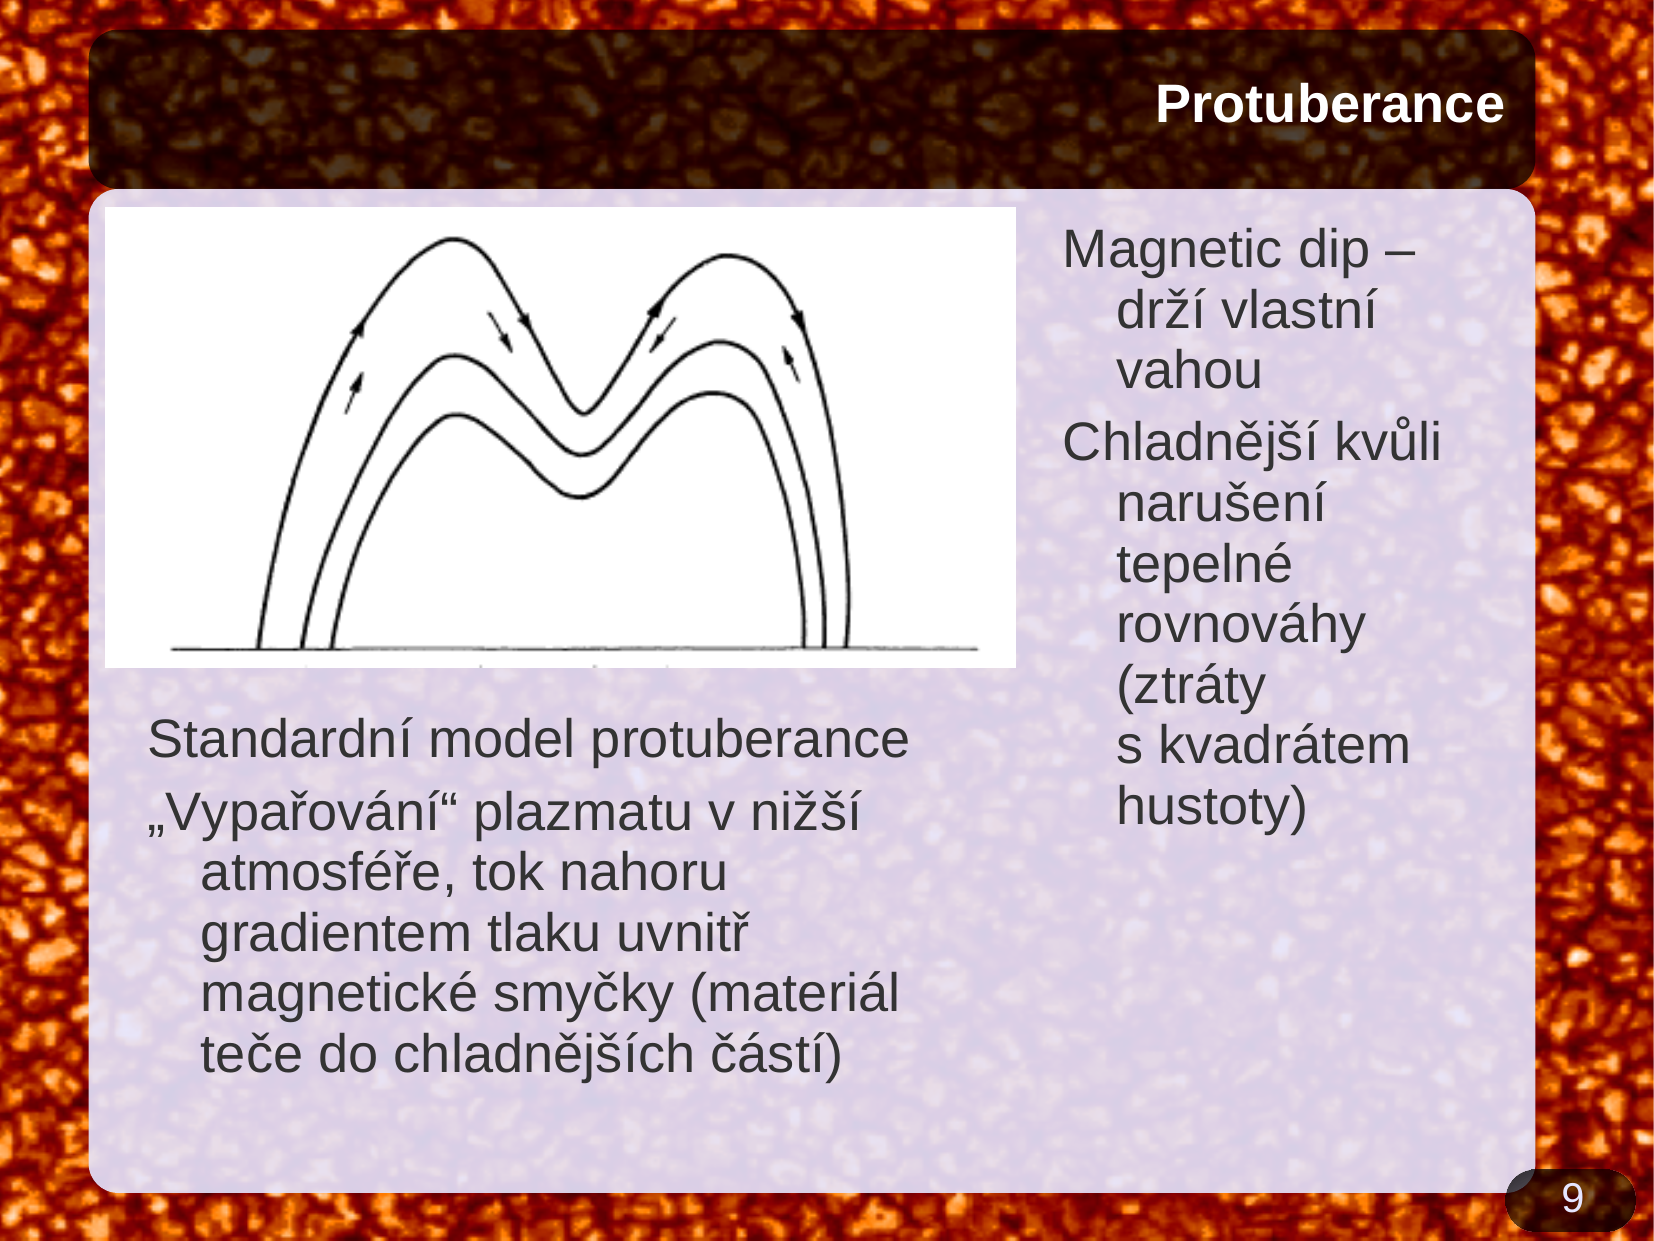

# Protuberance
Magnetic dip – drží vlastní vahou
Chladnější kvůli narušení tepelné rovnováhy (ztráty s kvadrátem hustoty)
Standardní model protuberance
„Vypařování“ plazmatu v nižší atmosféře, tok nahoru gradientem tlaku uvnitř magnetické smyčky (materiál teče do chladnějších částí)